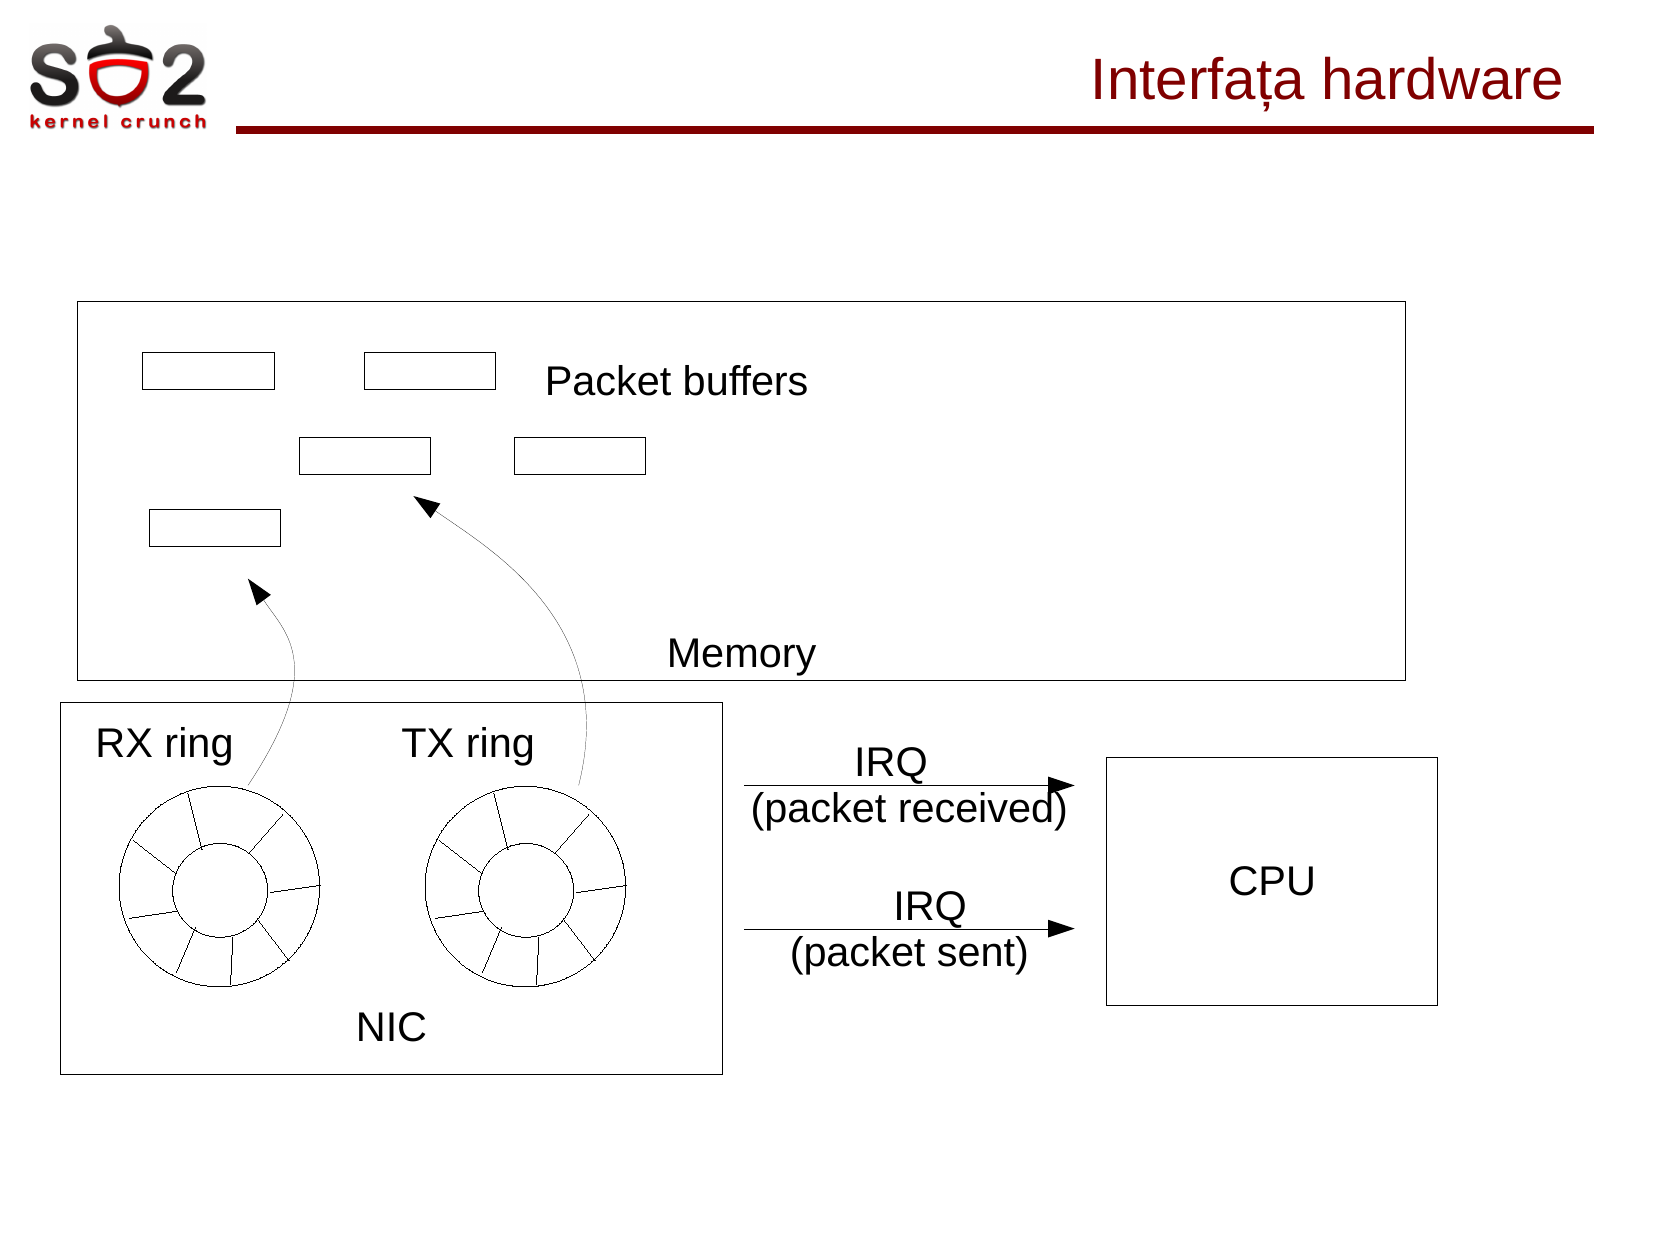

# Interfața hardware
Memory
Packet buffers
NIC
RX ring
TX ring
CPU
 IRQ
(packet received)
 IRQ
(packet sent)